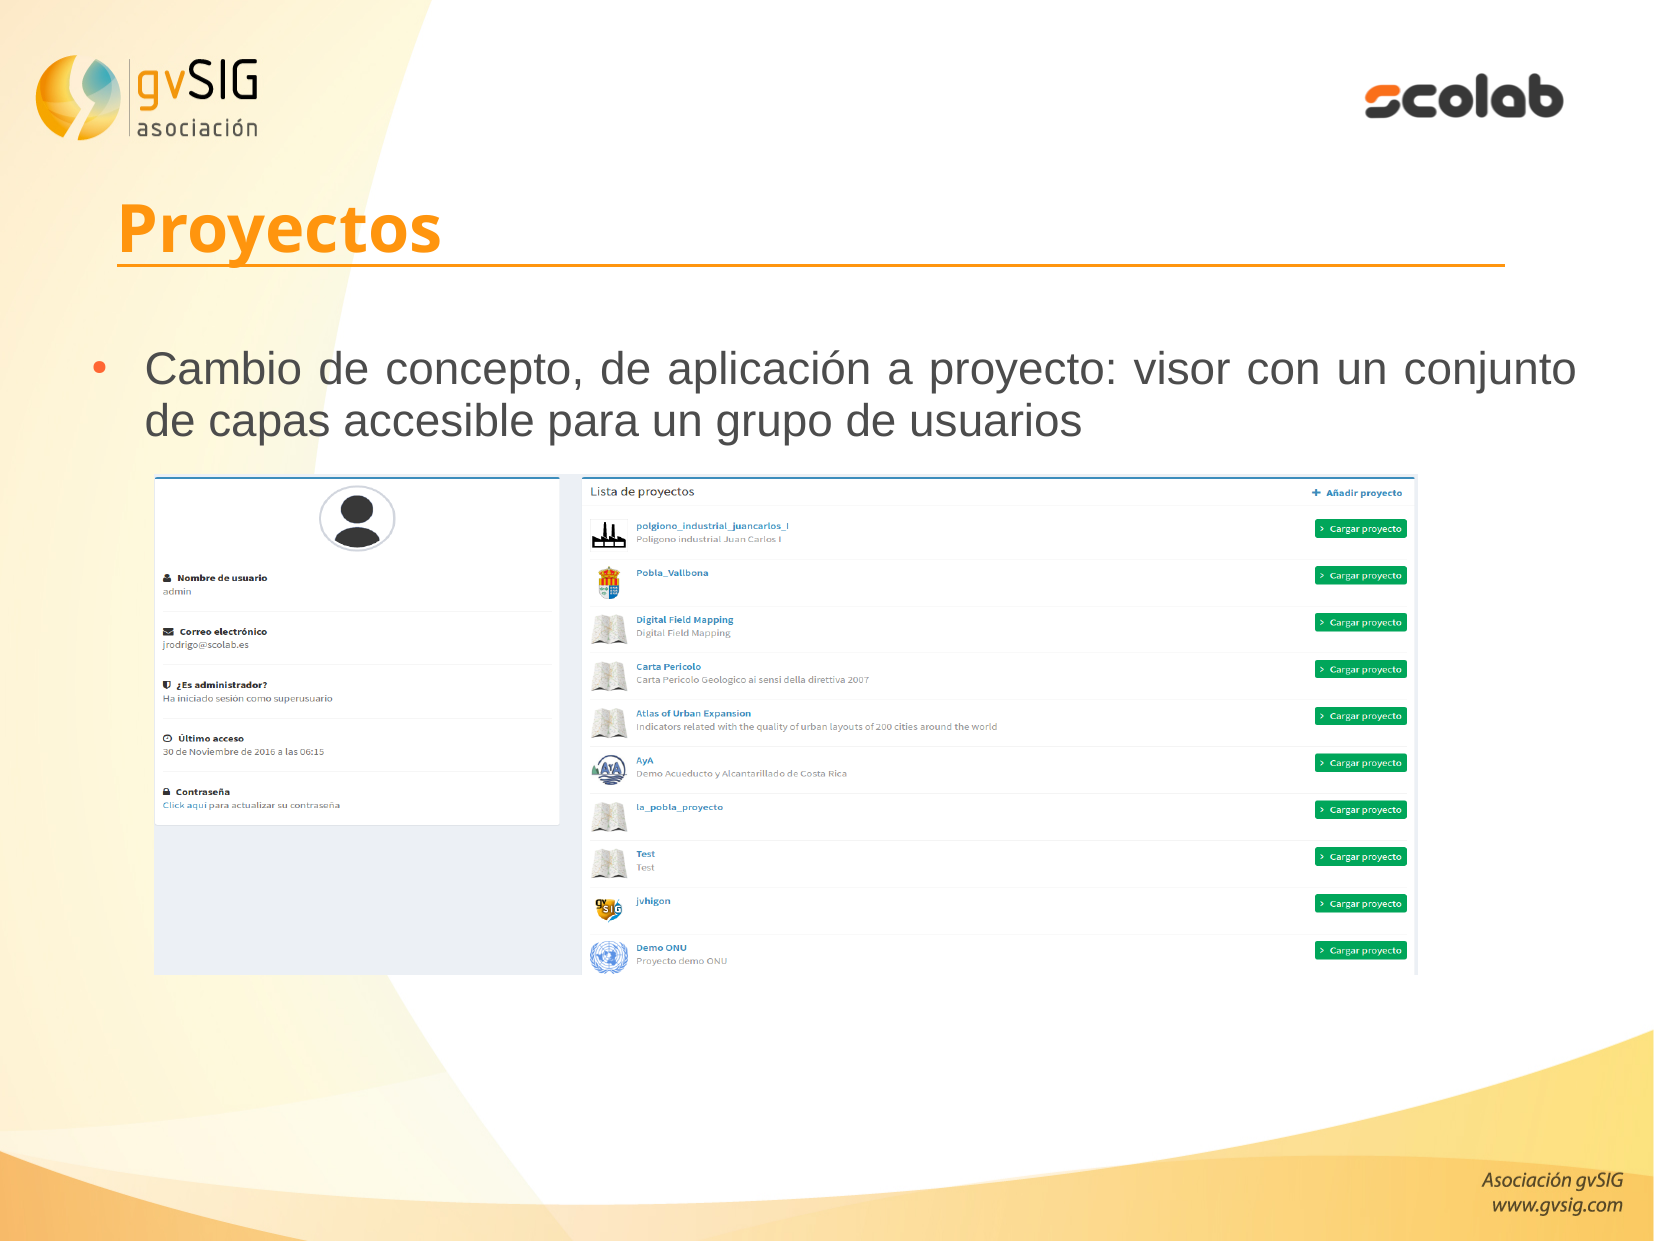

# Proyectos
Cambio de concepto, de aplicación a proyecto: visor con un conjunto de capas accesible para un grupo de usuarios